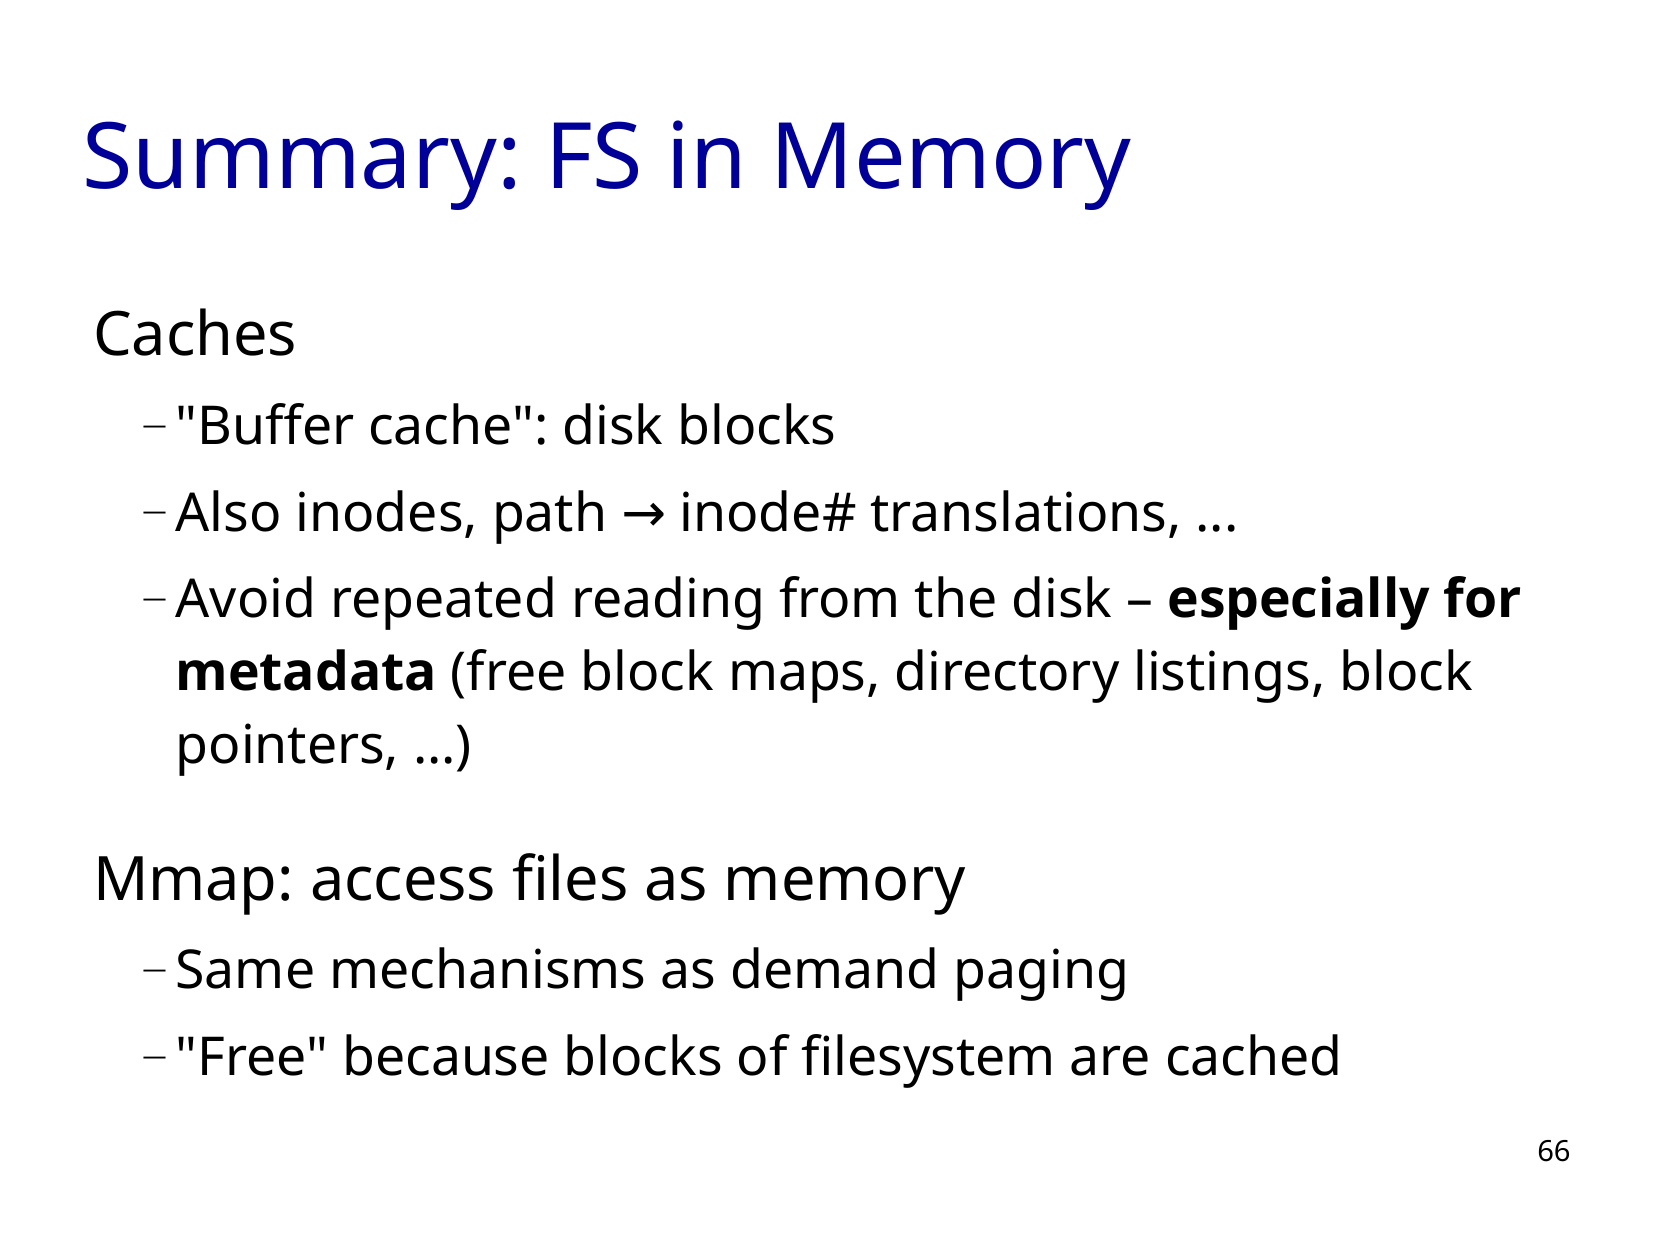

# Summary: FS in Memory
Caches
"Buffer cache": disk blocks
Also inodes, path → inode# translations, ...
Avoid repeated reading from the disk – especially for metadata (free block maps, directory listings, block pointers, ...)
Mmap: access files as memory
Same mechanisms as demand paging
"Free" because blocks of filesystem are cached
66